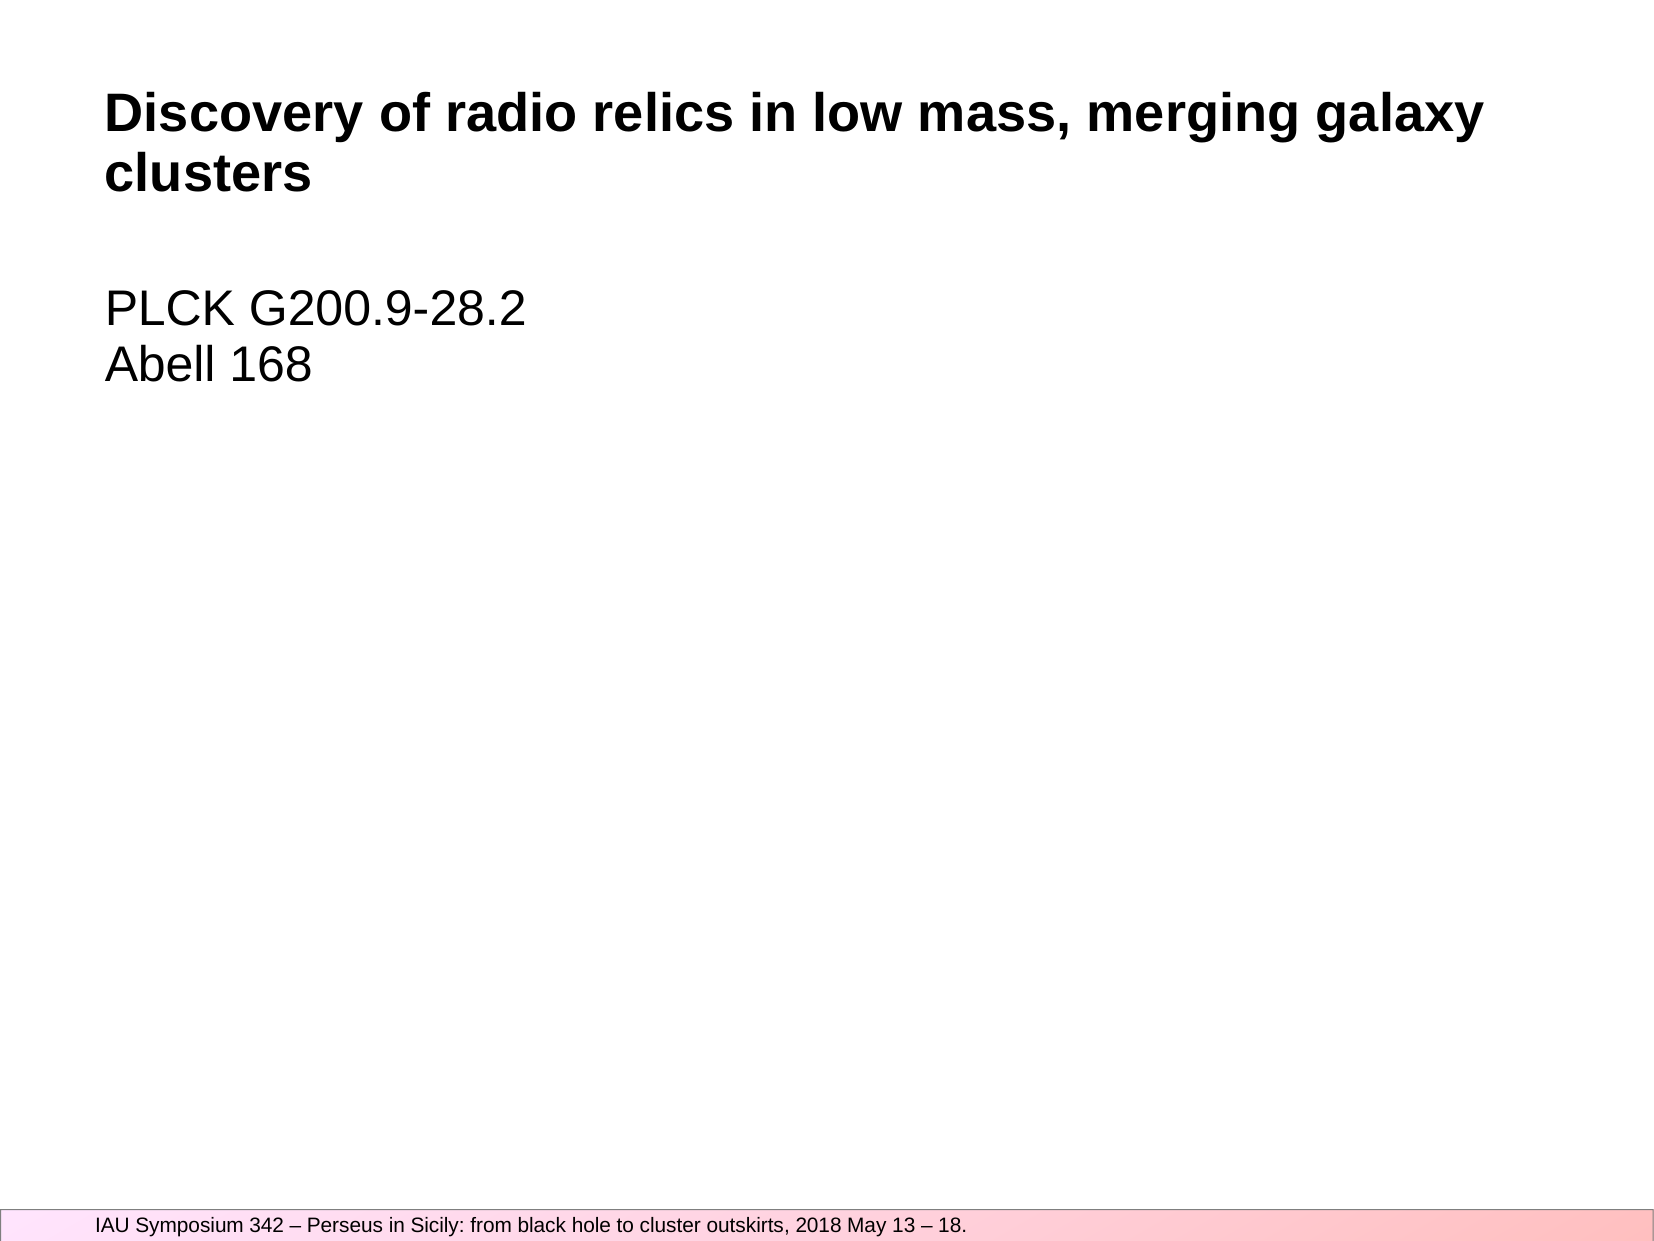

Discovery of radio relics in low mass, merging galaxy clusters
PLCK G200.9-28.2
Abell 168